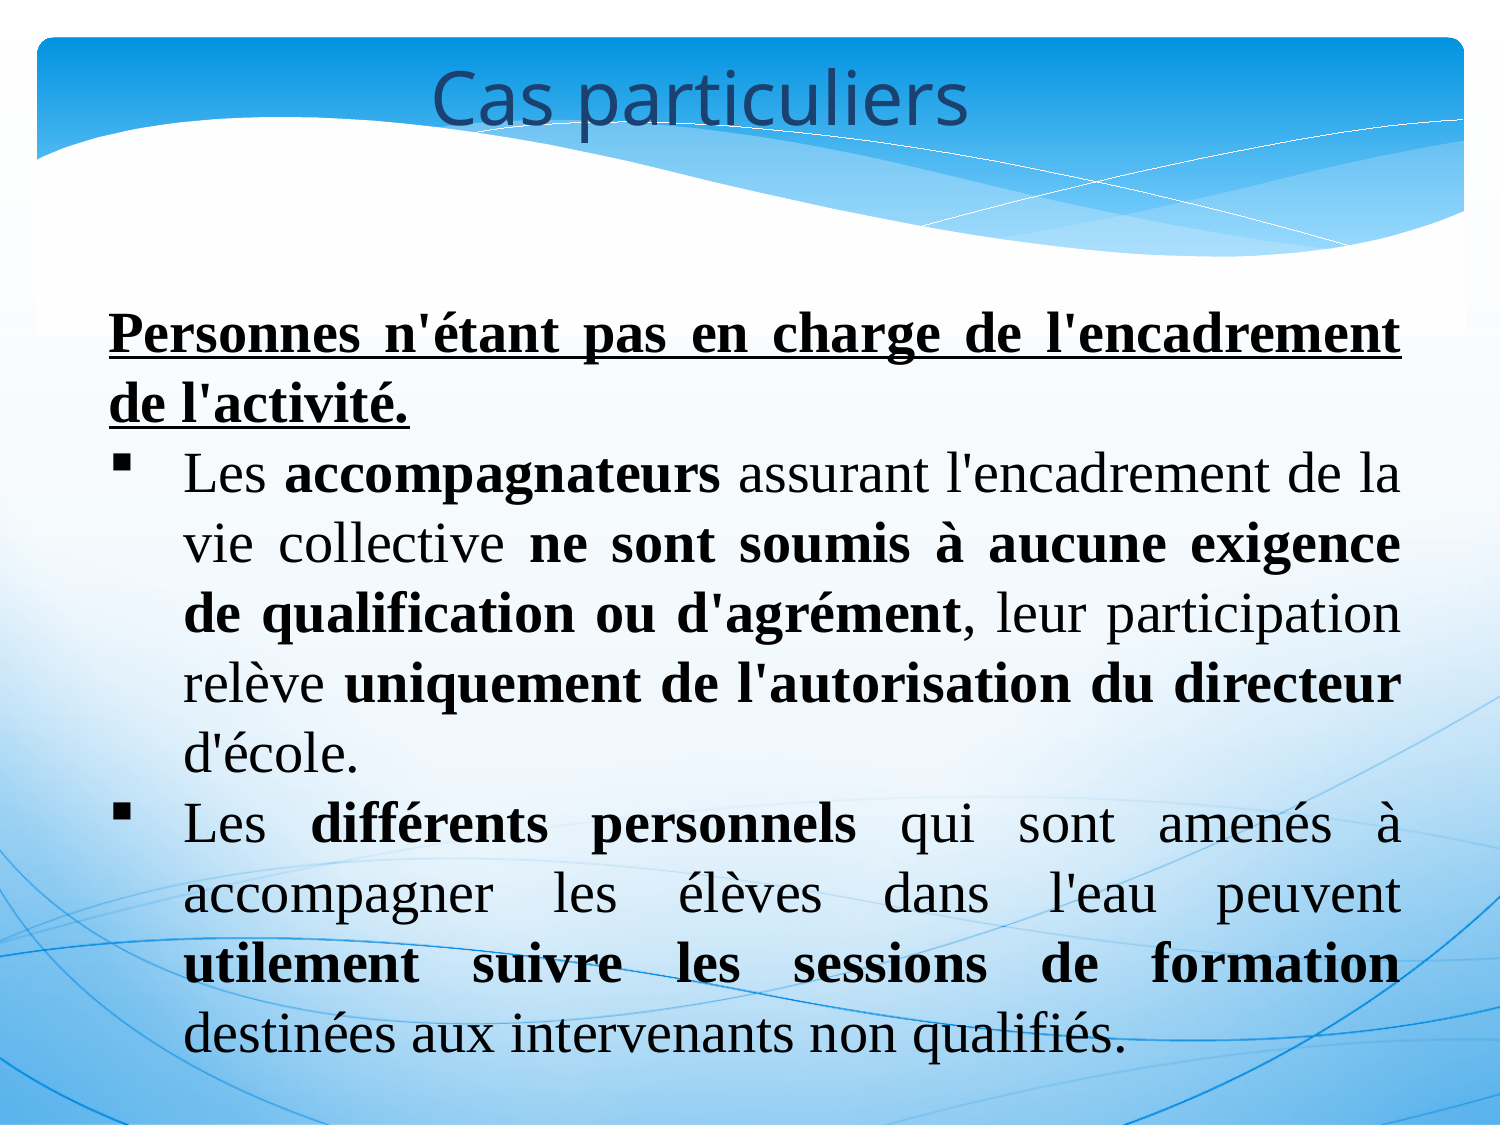

Cas particuliers
Personnes n'étant pas en charge de l'encadrement de l'activité.
Les accompagnateurs assurant l'encadrement de la vie collective ne sont soumis à aucune exigence de qualification ou d'agrément, leur participation relève uniquement de l'autorisation du directeur d'école.
Les différents personnels qui sont amenés à accompagner les élèves dans l'eau peuvent utilement suivre les sessions de formation destinées aux intervenants non qualifiés.